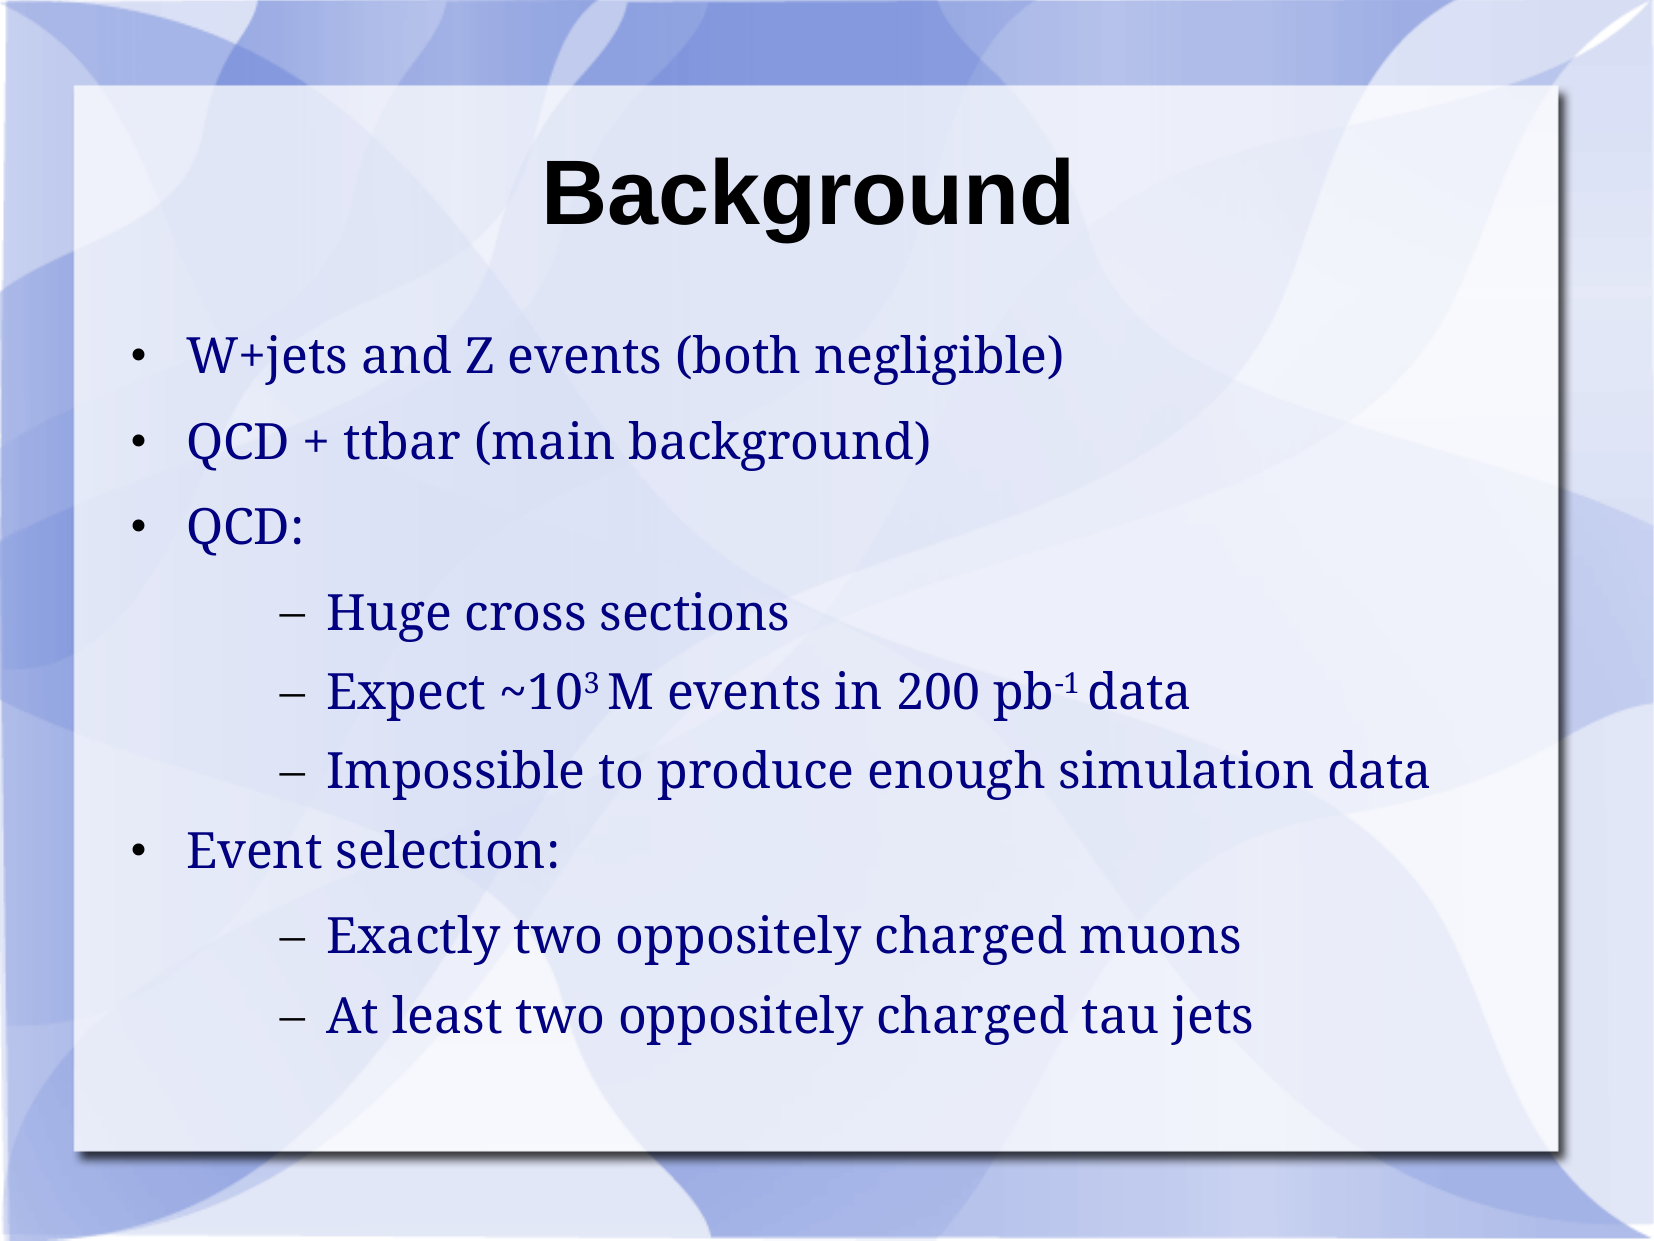

# Background
W+jets and Z events (both negligible)
QCD + ttbar (main background)
QCD:
Huge cross sections
Expect ~103 M events in 200 pb-1 data
Impossible to produce enough simulation data
Event selection:
Exactly two oppositely charged muons
At least two oppositely charged tau jets